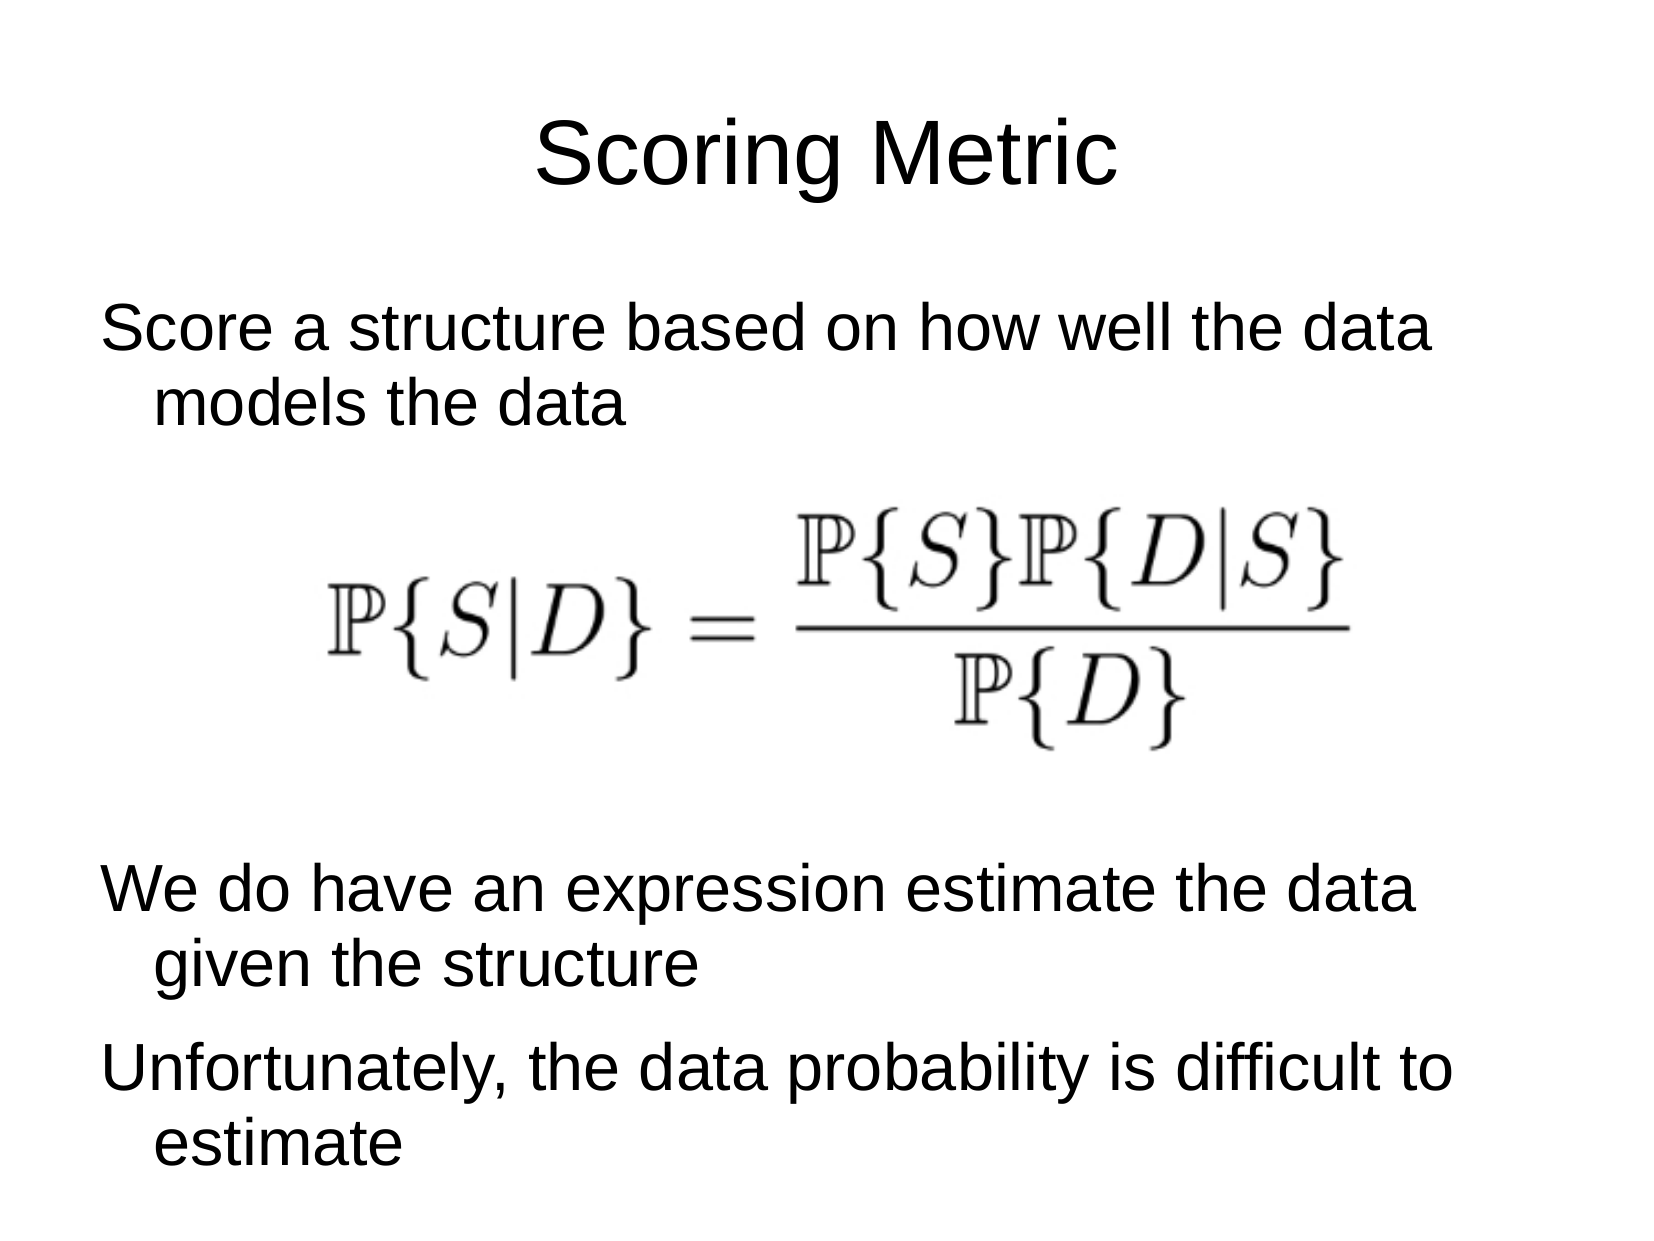

# Scoring Metric
Score a structure based on how well the data models the data
We do have an expression estimate the data given the structure
Unfortunately, the data probability is difficult to estimate